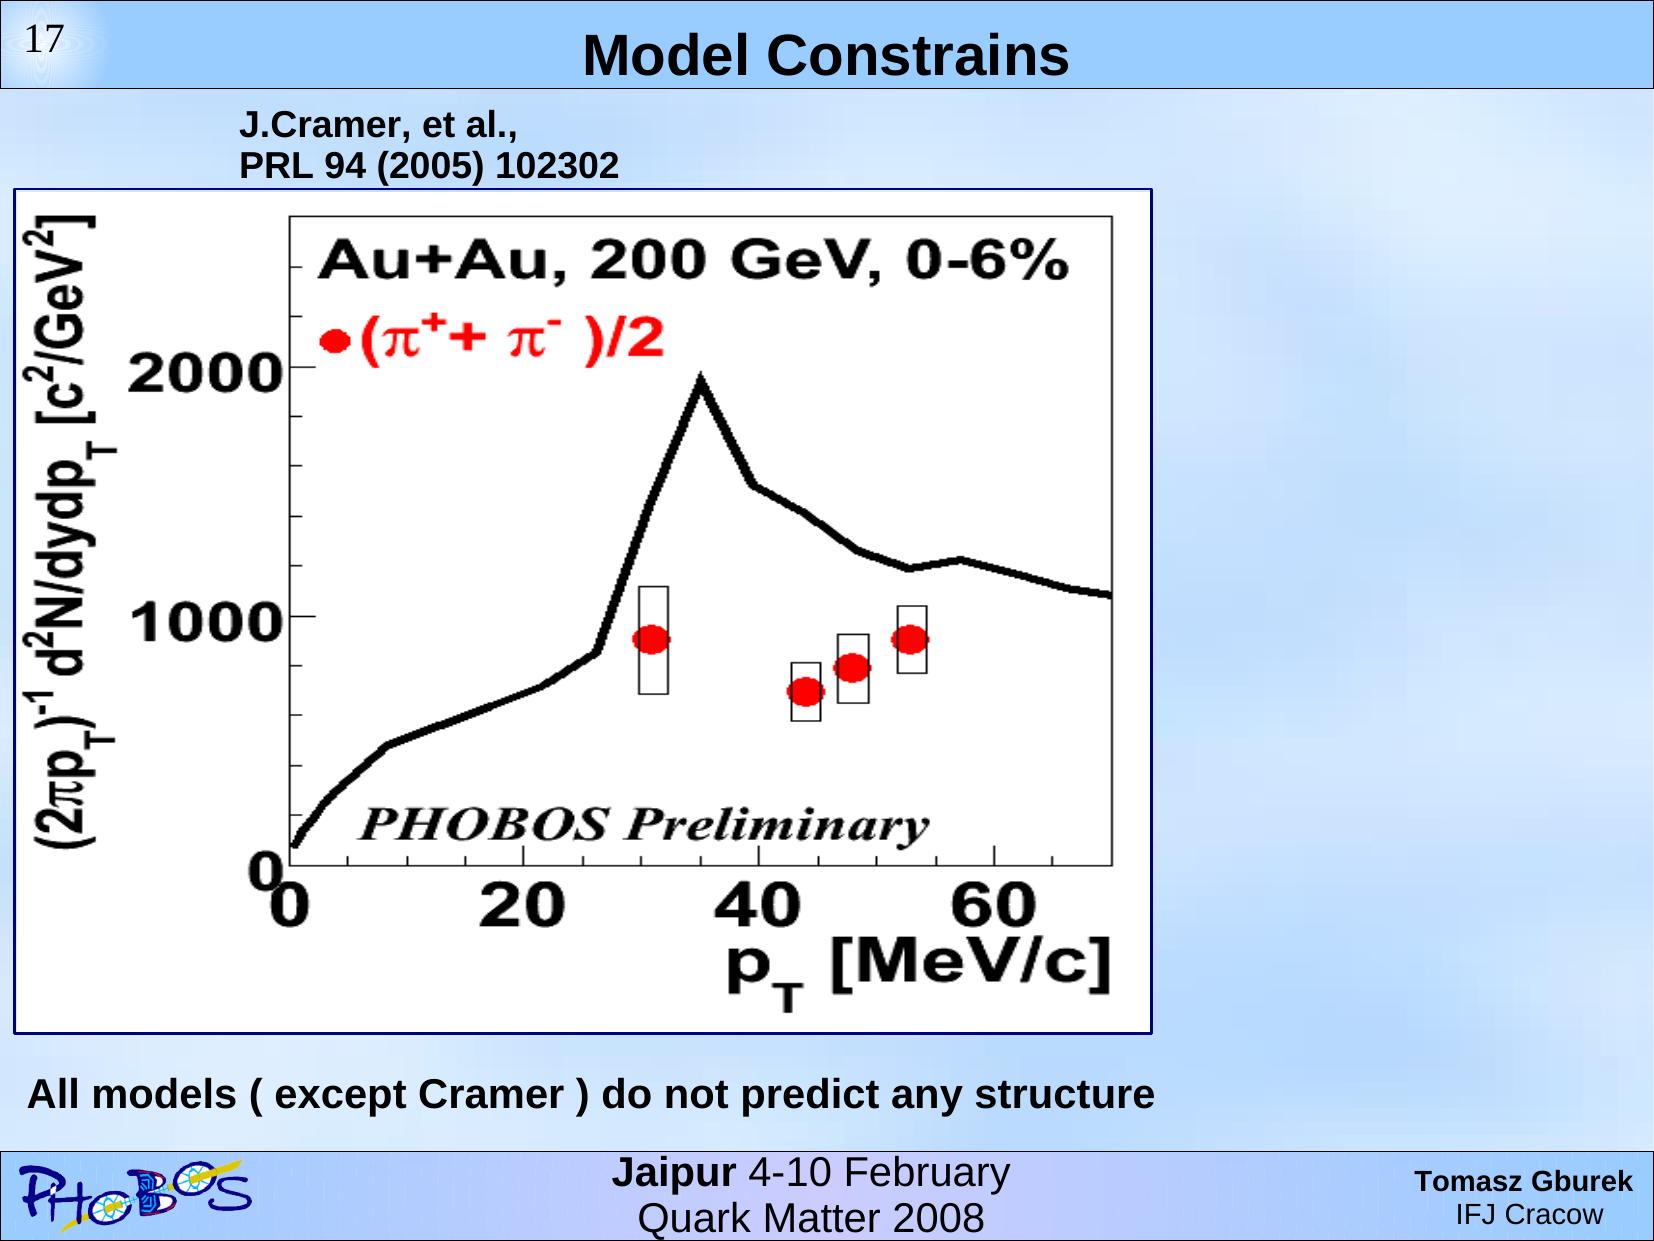

# Model Constrains
17
J.Cramer, et al.,
PRL 94 (2005) 102302
All models ( except Cramer ) do not predict any structure